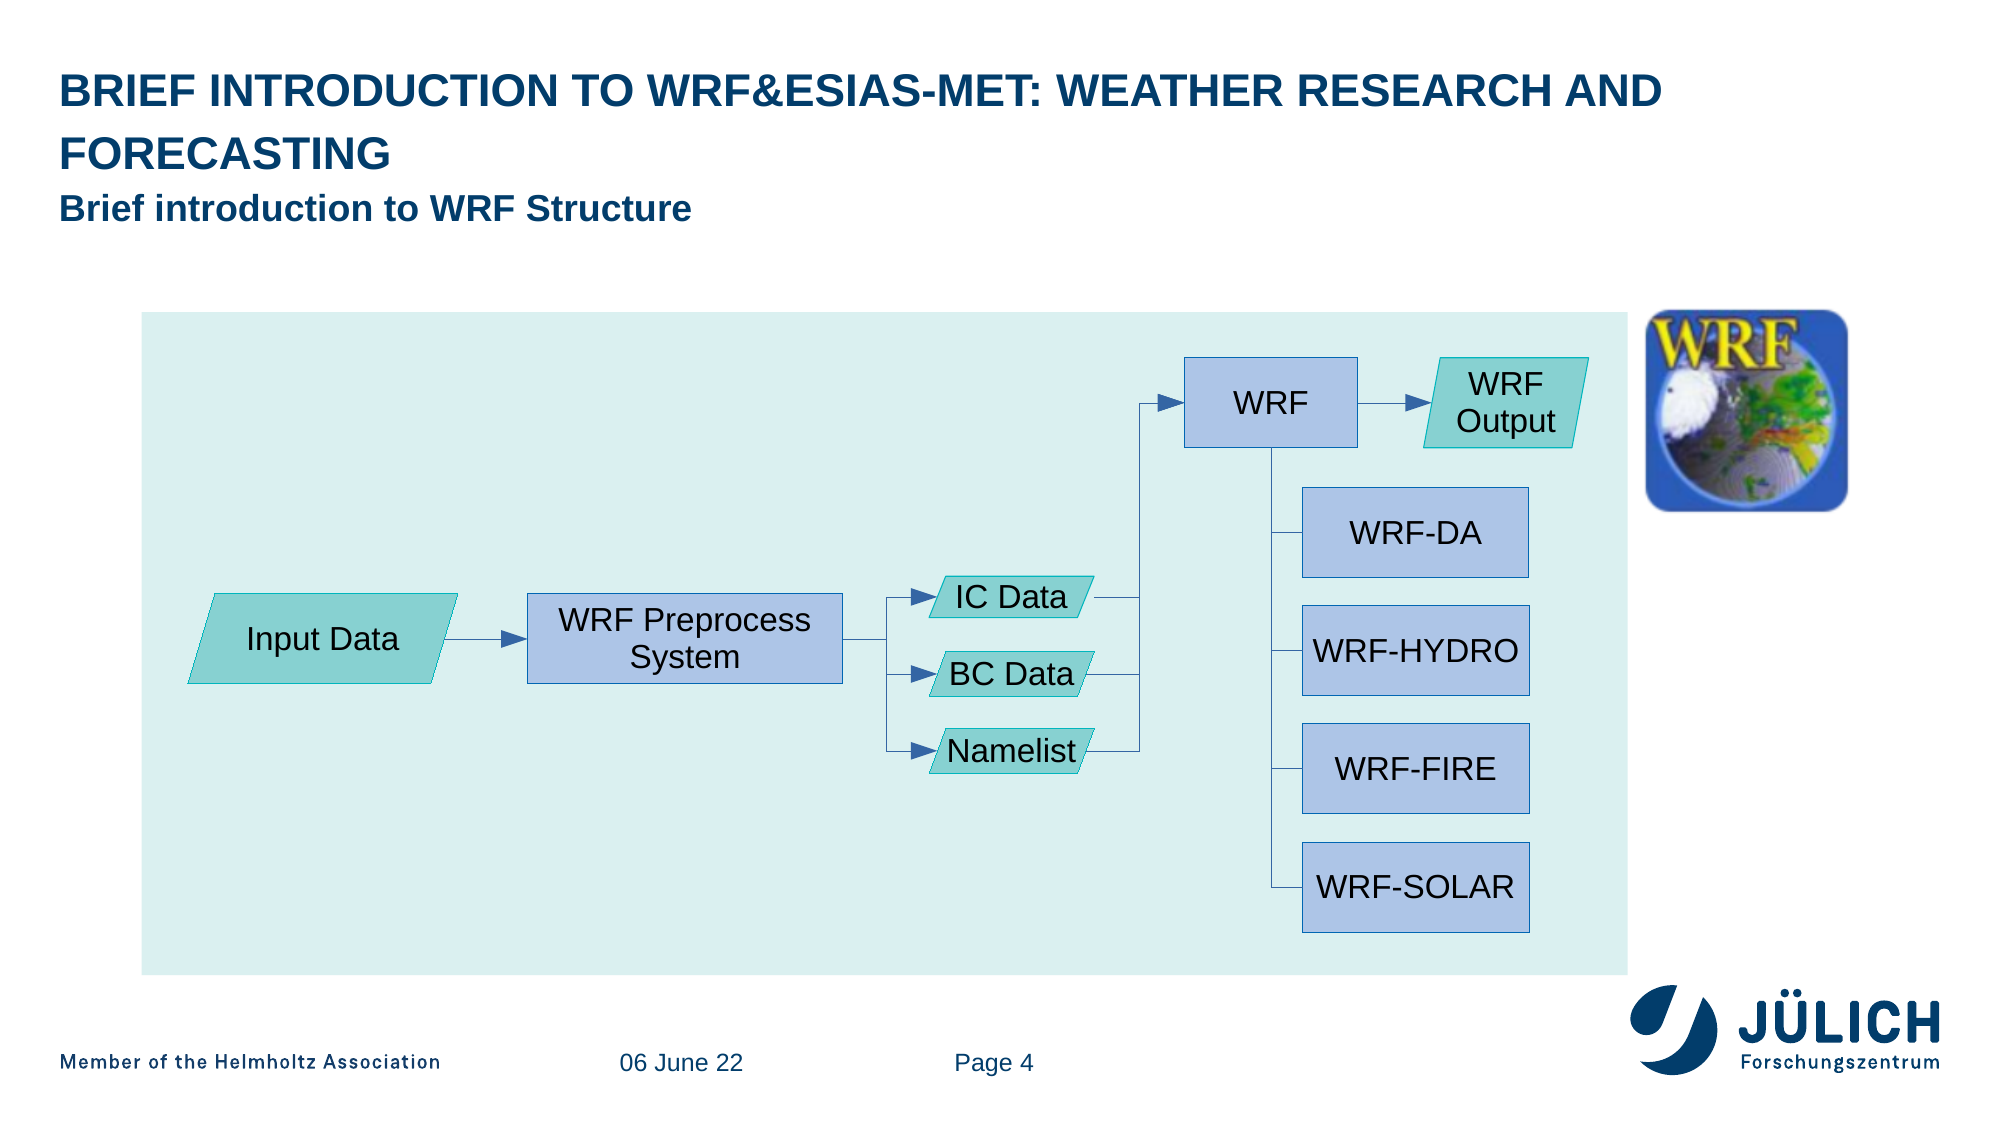

# Brief introduction to WRF&ESIAS-met: Weather Research and Forecasting
Brief introduction to WRF Structure
WRF
WRF
Output
WRF-DA
IC Data
Input Data
WRF Preprocess
System
WRF-HYDRO
BC Data
WRF-FIRE
Namelist
WRF-SOLAR
Page
06 June 22